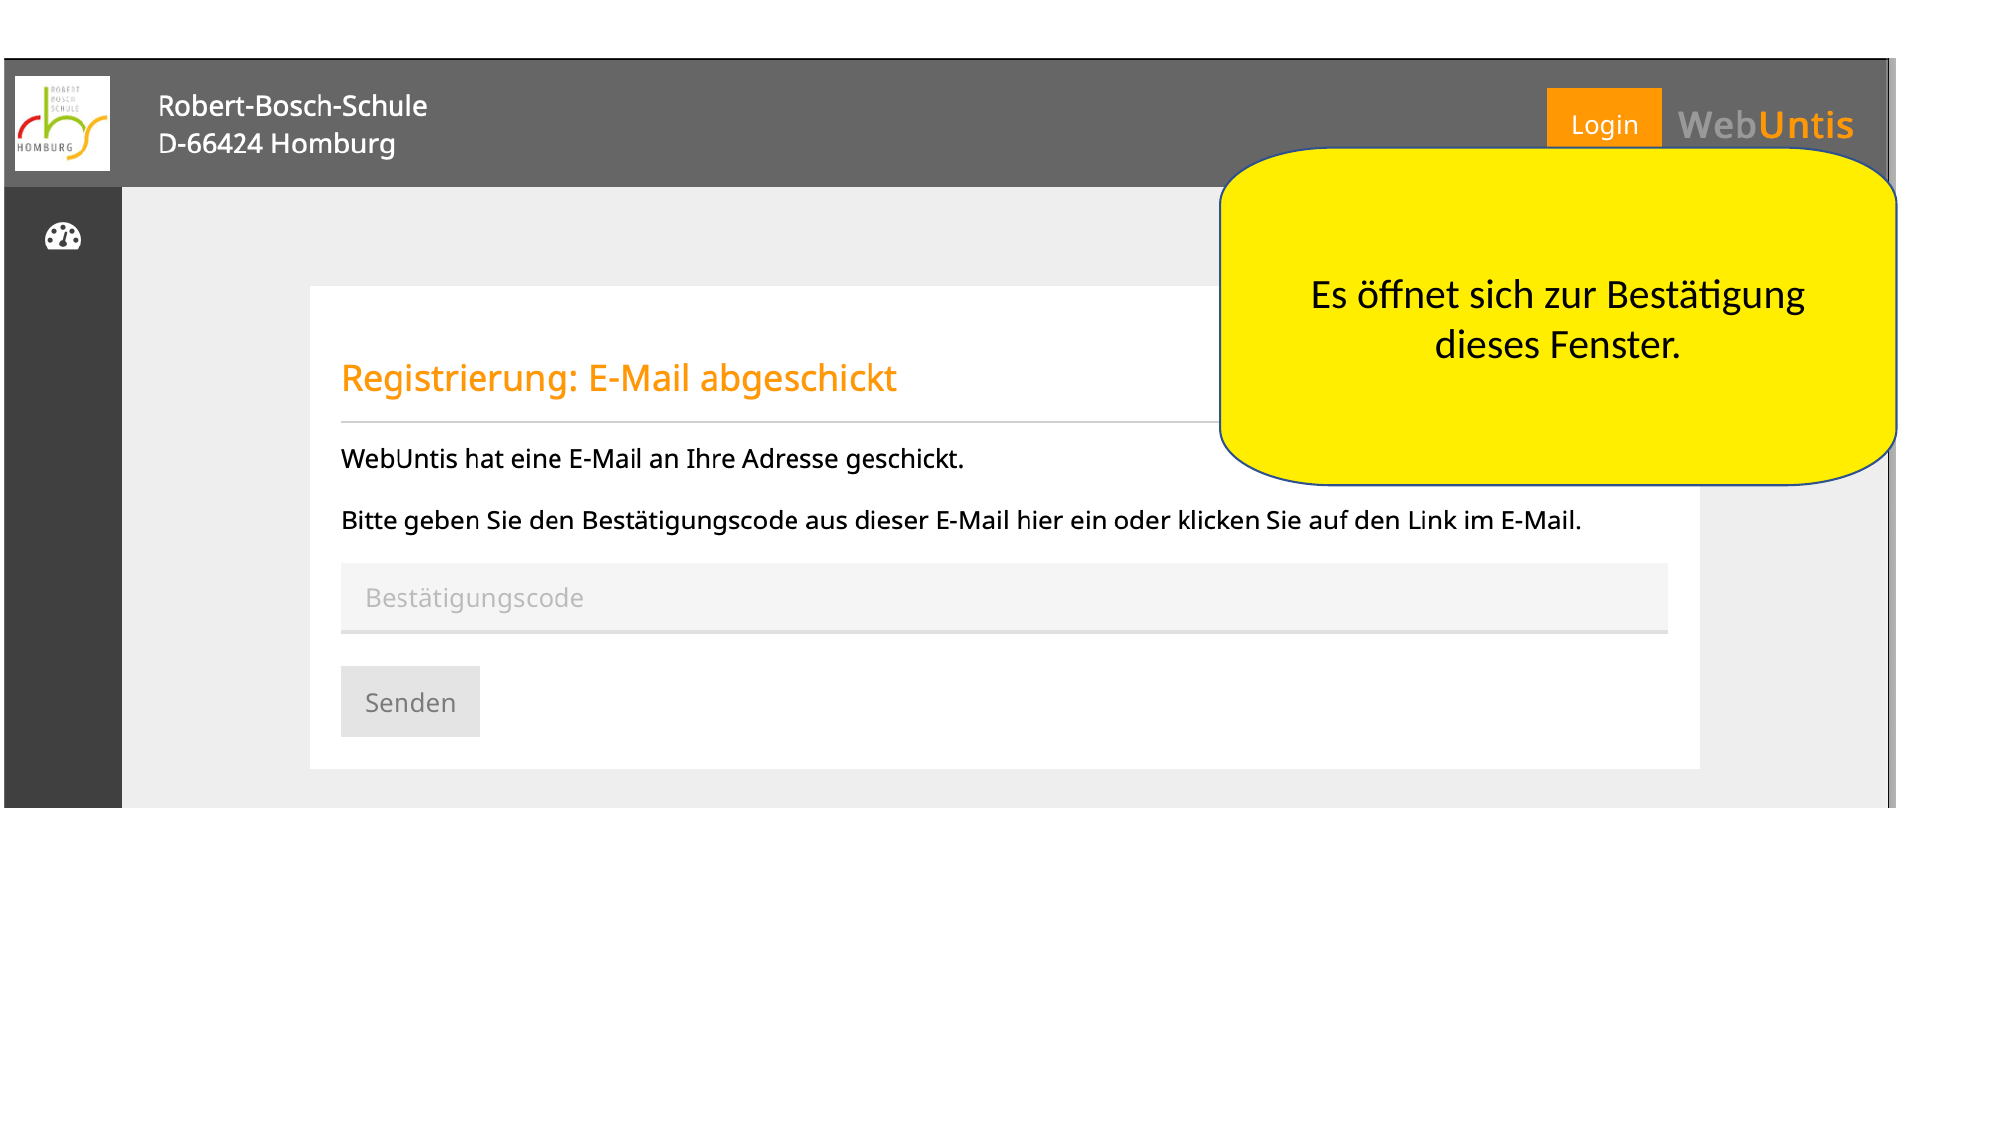

Es öffnet sich zur Bestätigung dieses Fenster.